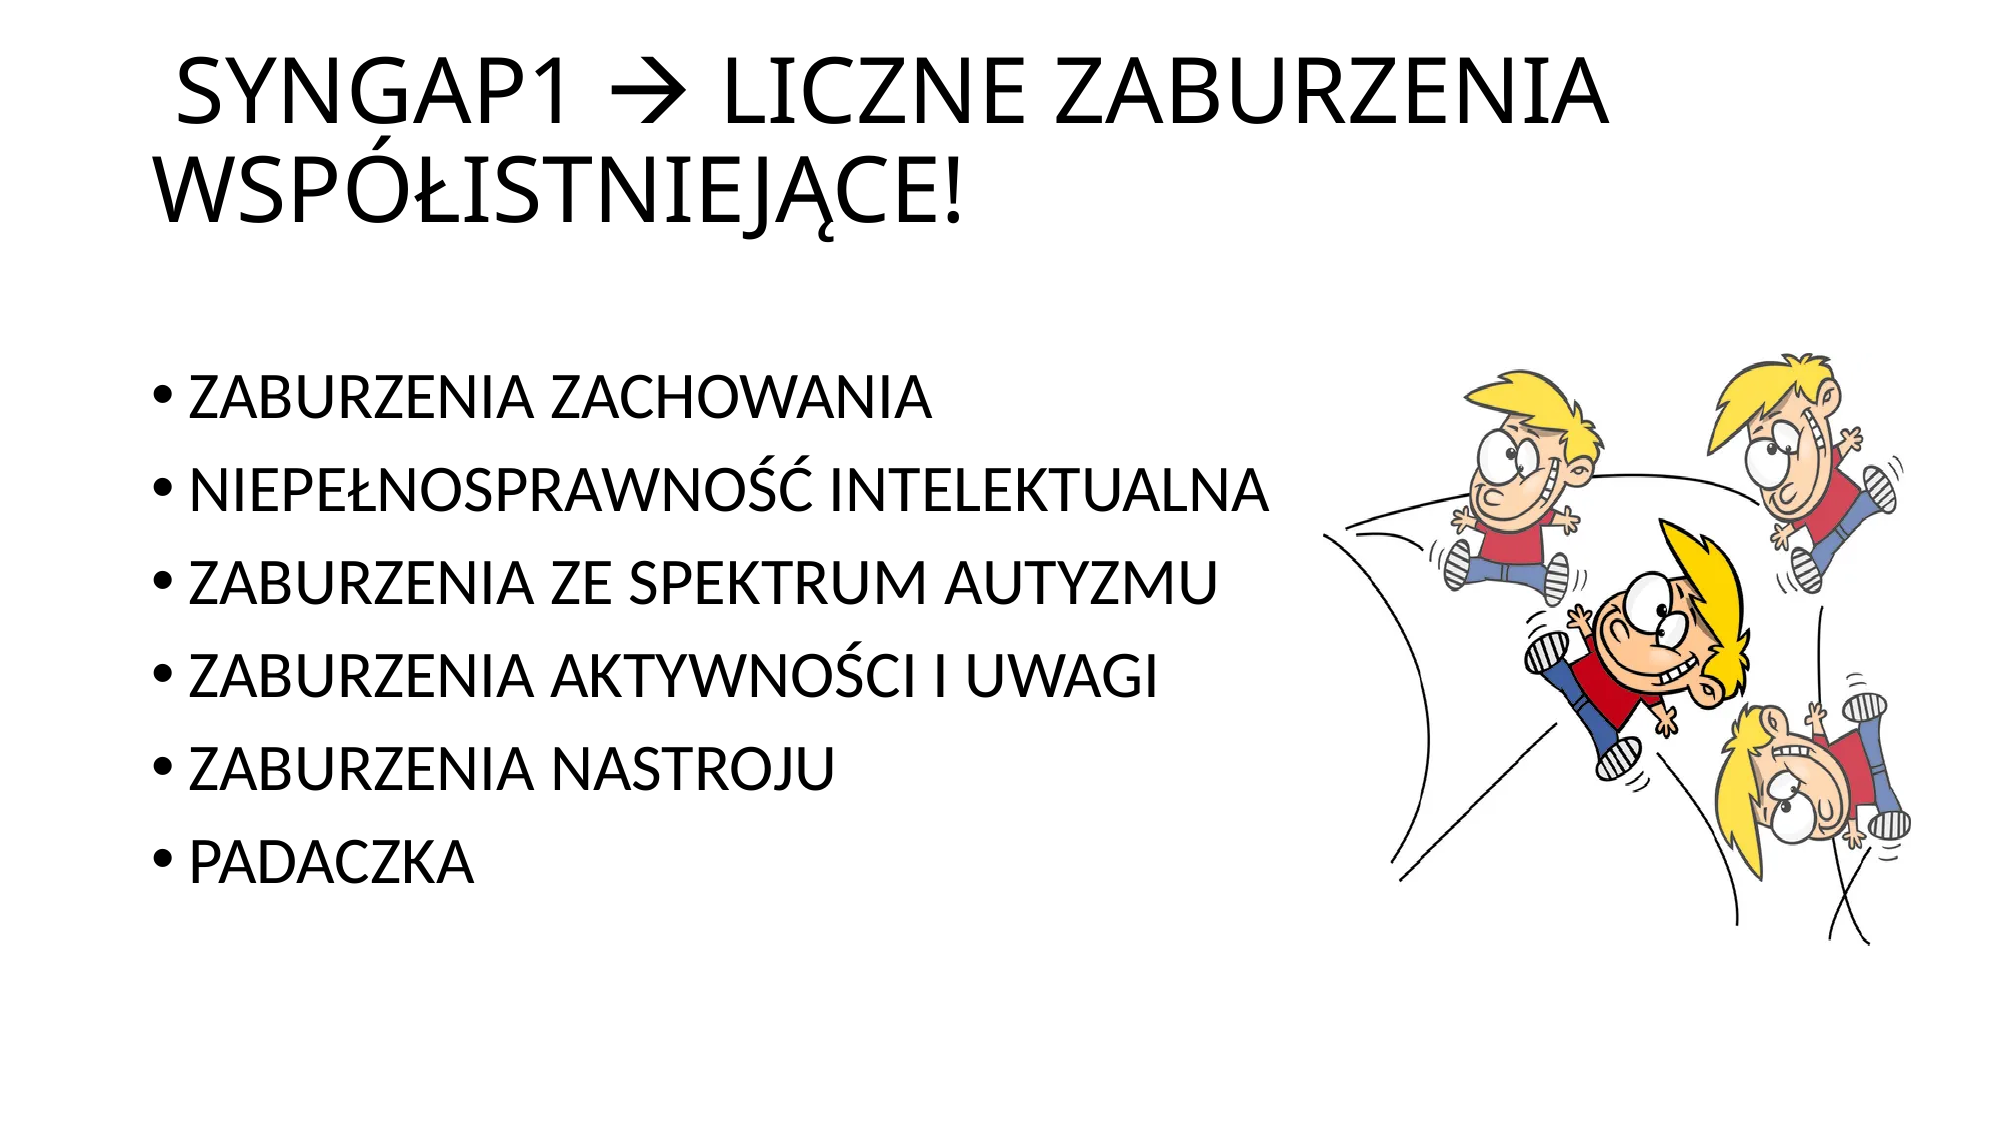

# SYNGAP1  LICZNE ZABURZENIA WSPÓŁISTNIEJĄCE!
ZABURZENIA ZACHOWANIA
NIEPEŁNOSPRAWNOŚĆ INTELEKTUALNA
ZABURZENIA ZE SPEKTRUM AUTYZMU
ZABURZENIA AKTYWNOŚCI I UWAGI
ZABURZENIA NASTROJU
PADACZKA